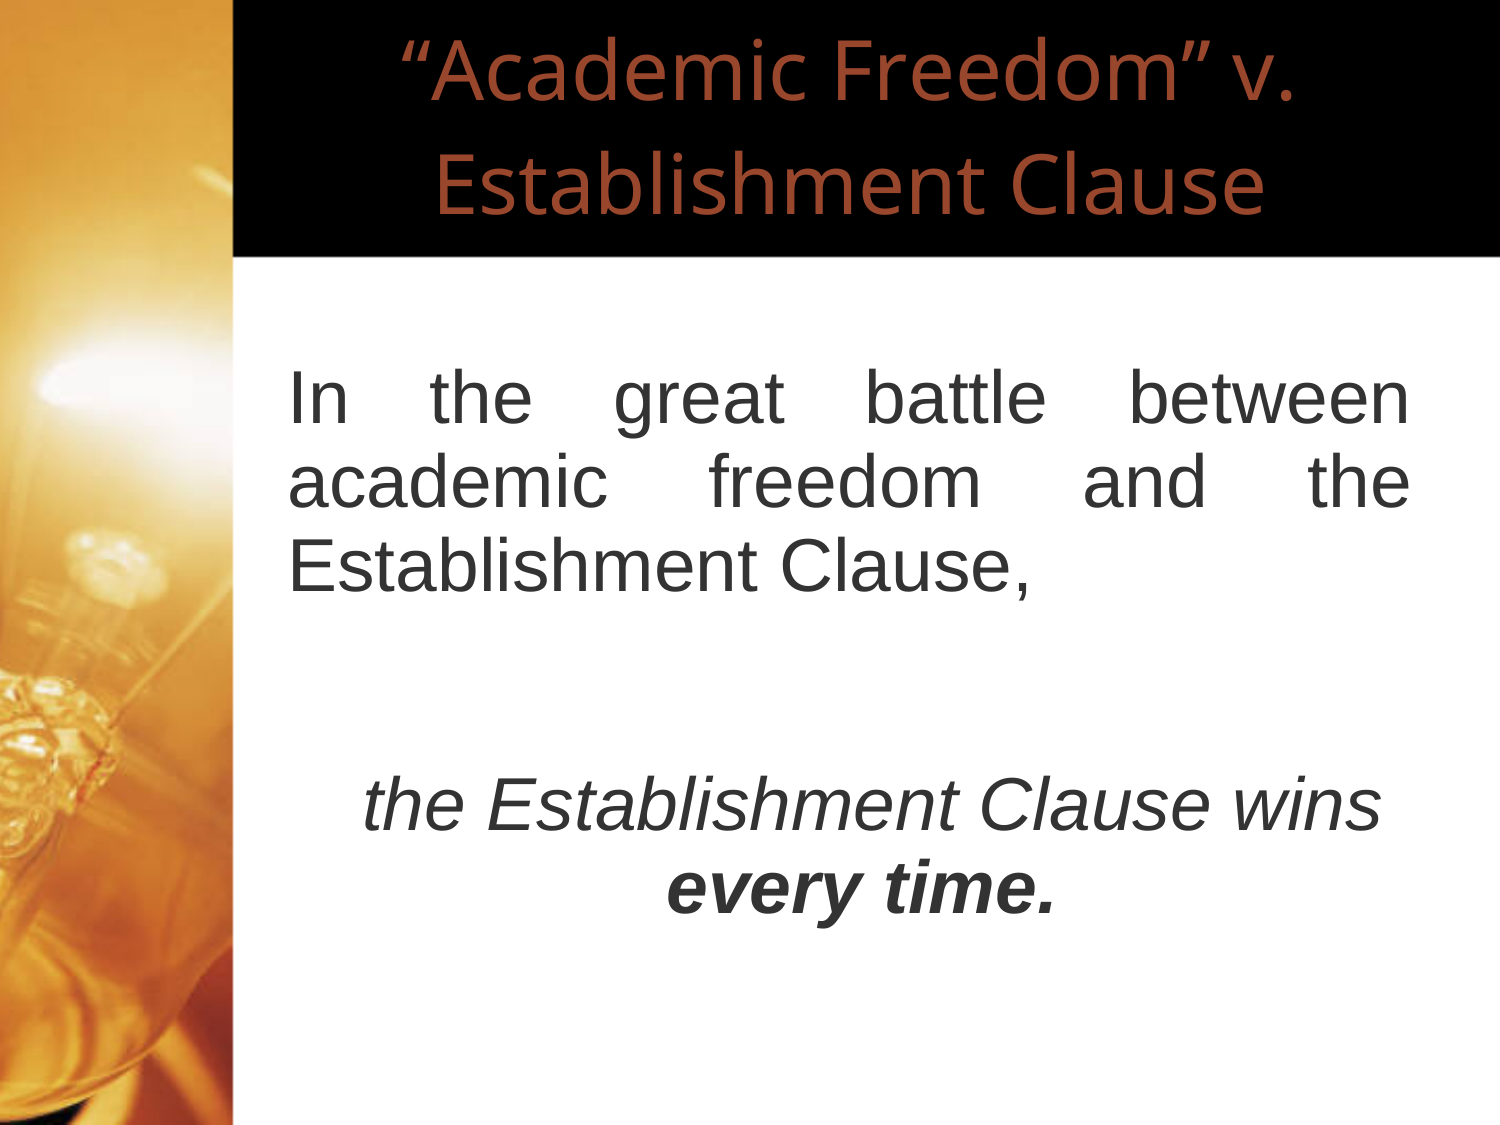

# “Academic Freedom” v. Establishment Clause
In the great battle between academic freedom and the Establishment Clause,
 the Establishment Clause wins every time.